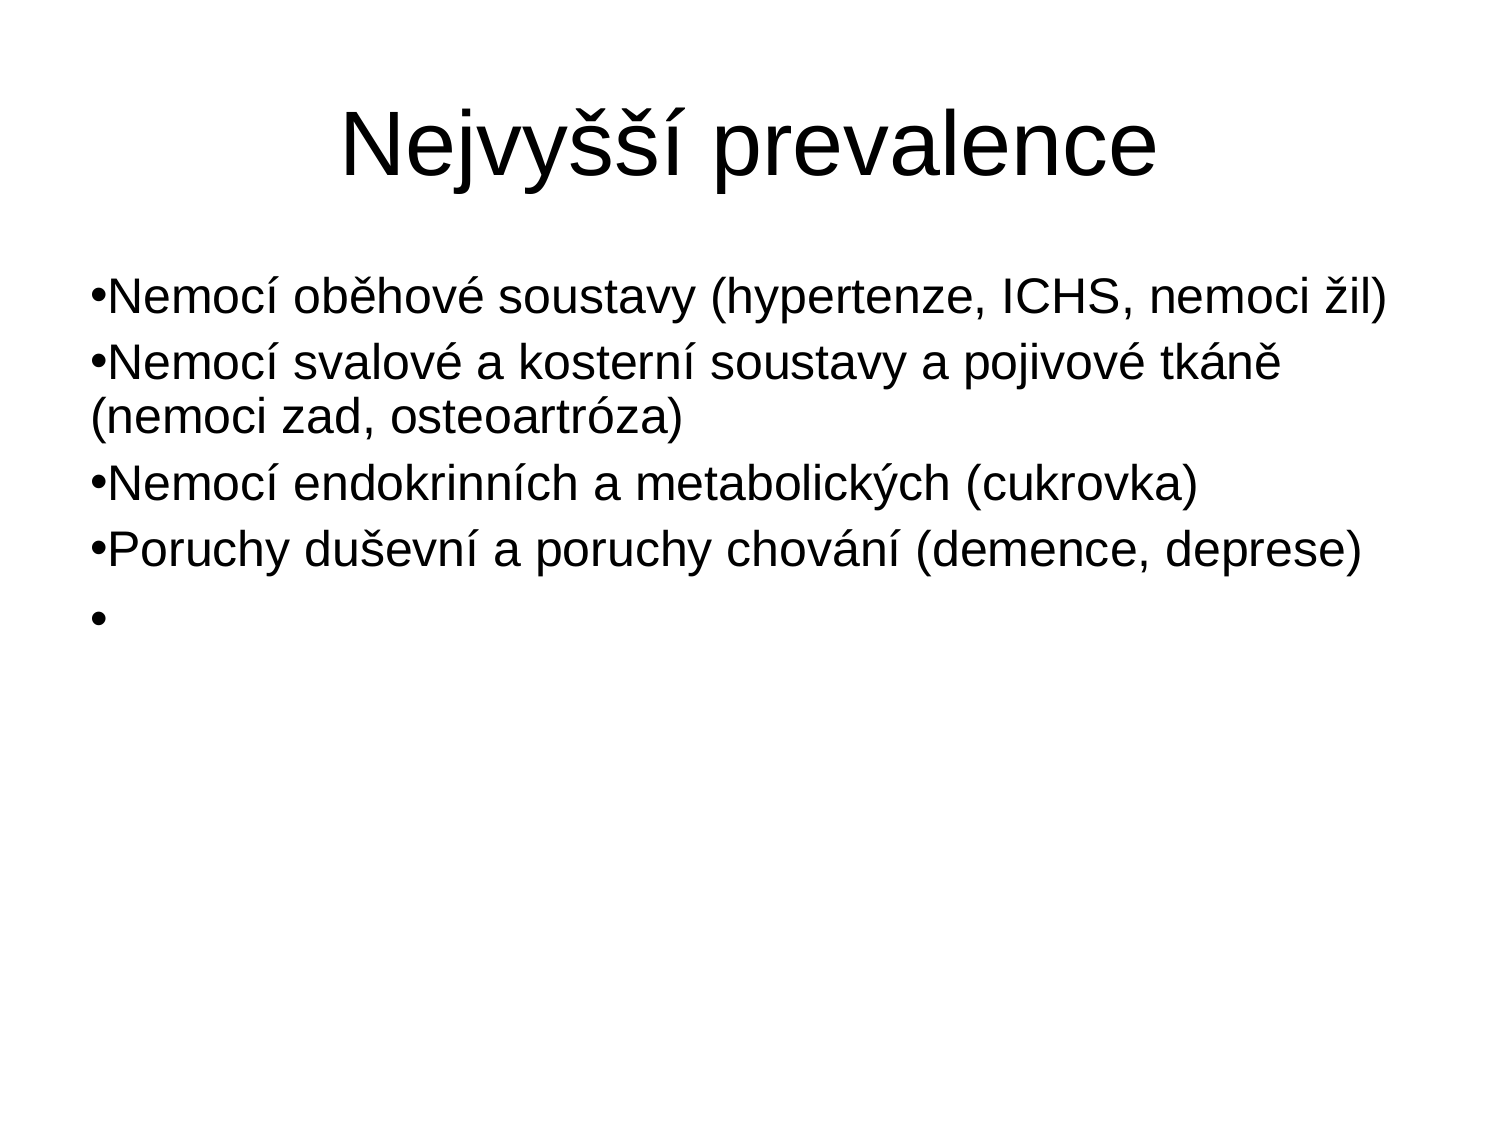

# Nejvyšší prevalence
Nemocí oběhové soustavy (hypertenze, ICHS, nemoci žil)
Nemocí svalové a kosterní soustavy a pojivové tkáně (nemoci zad, osteoartróza)
Nemocí endokrinních a metabolických (cukrovka)
Poruchy duševní a poruchy chování (demence, deprese)